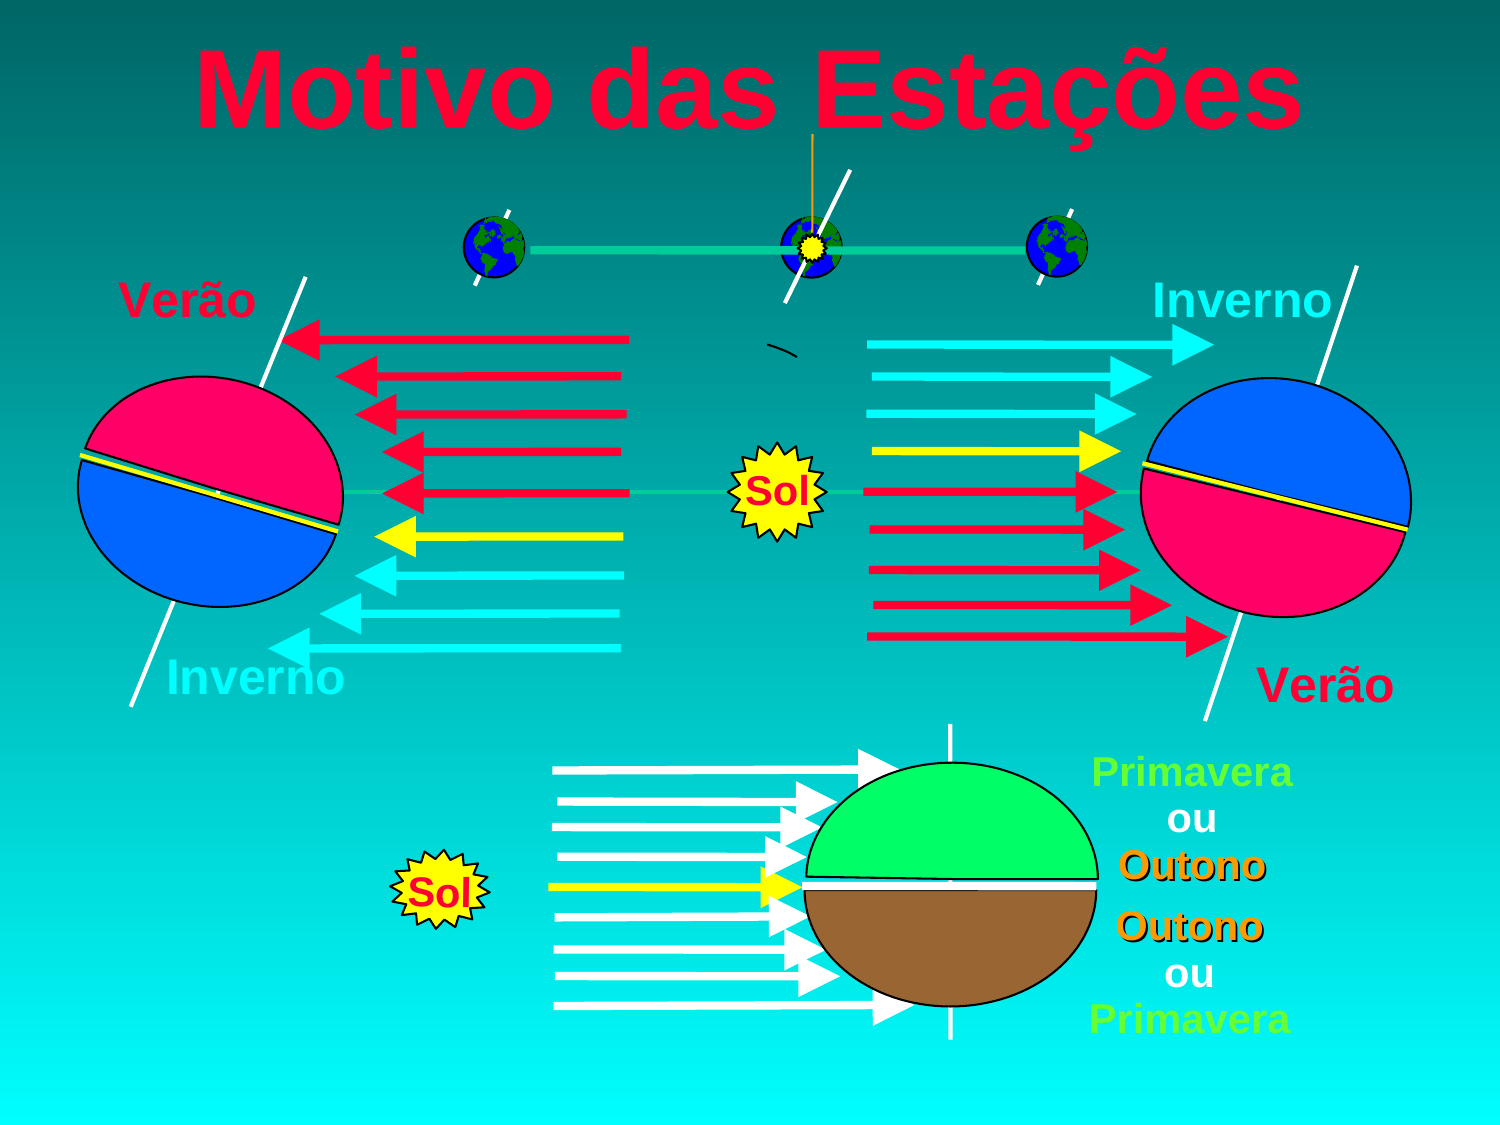

Motivo das Estações
Inverno
Sol
Verão
Verão
Inverno
Primavera
ou
Outono
Sol
Outono
ou
Primavera